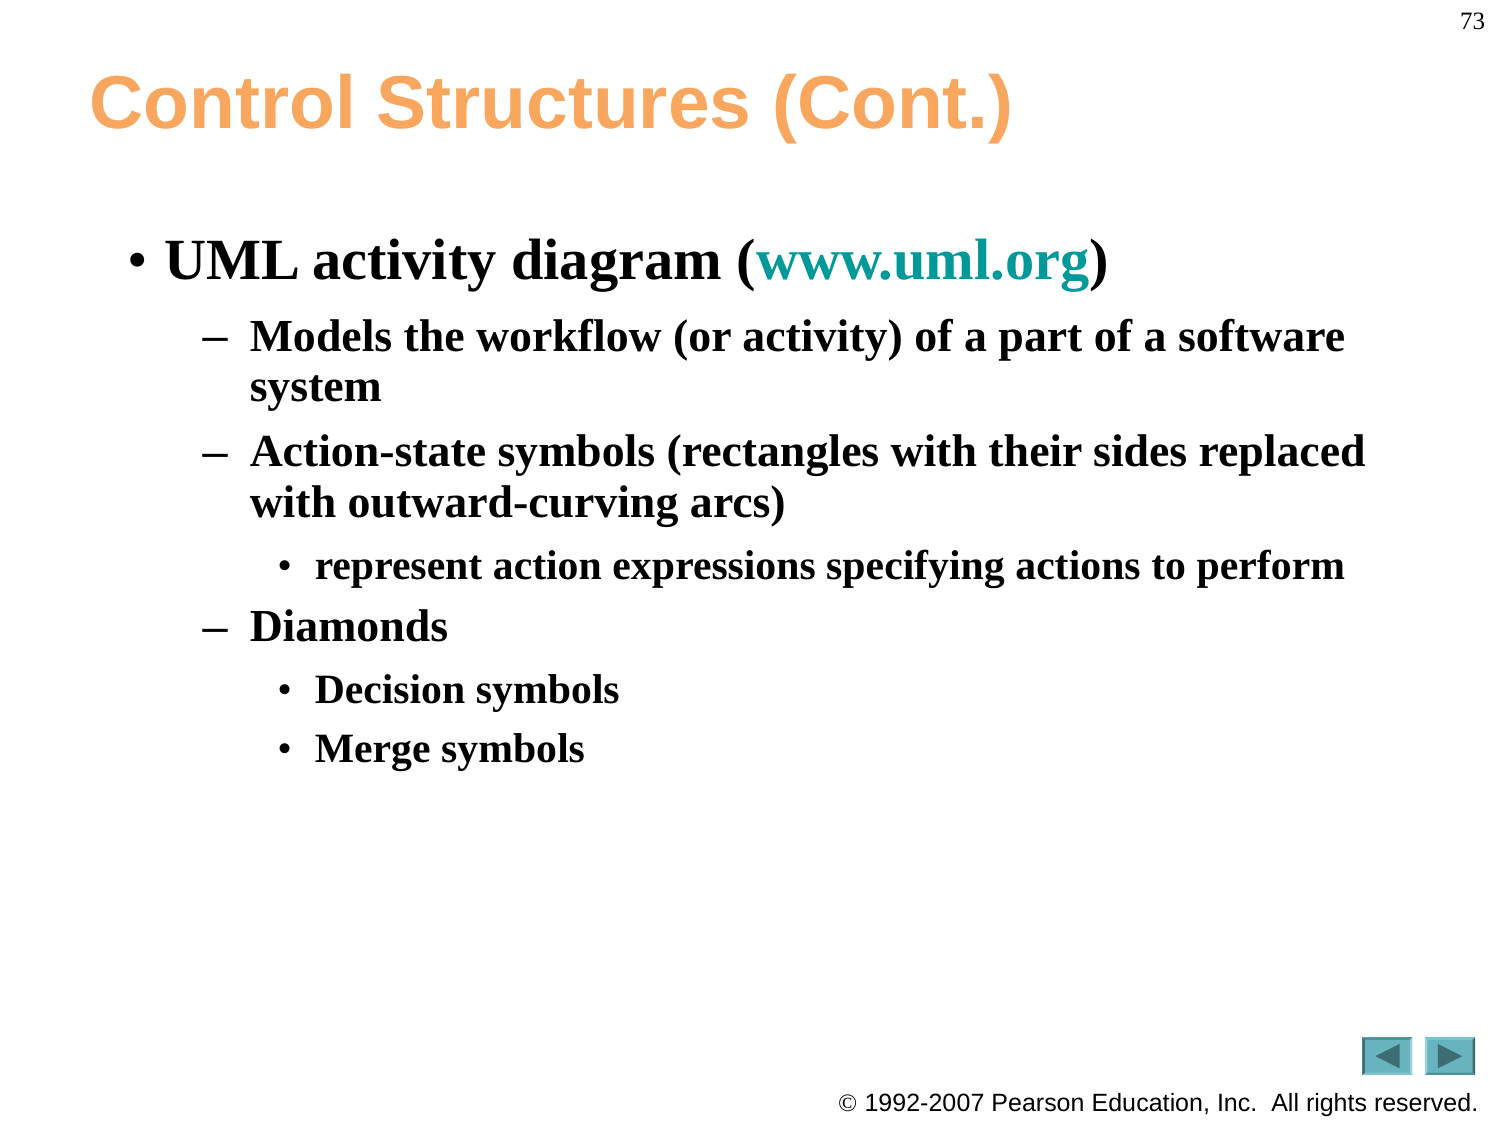

73
# Control Structures (Cont.)
UML activity diagram (www.uml.org)
Models the workflow (or activity) of a part of a software system
Action-state symbols (rectangles with their sides replaced with outward-curving arcs)
represent action expressions specifying actions to perform
Diamonds
Decision symbols
Merge symbols